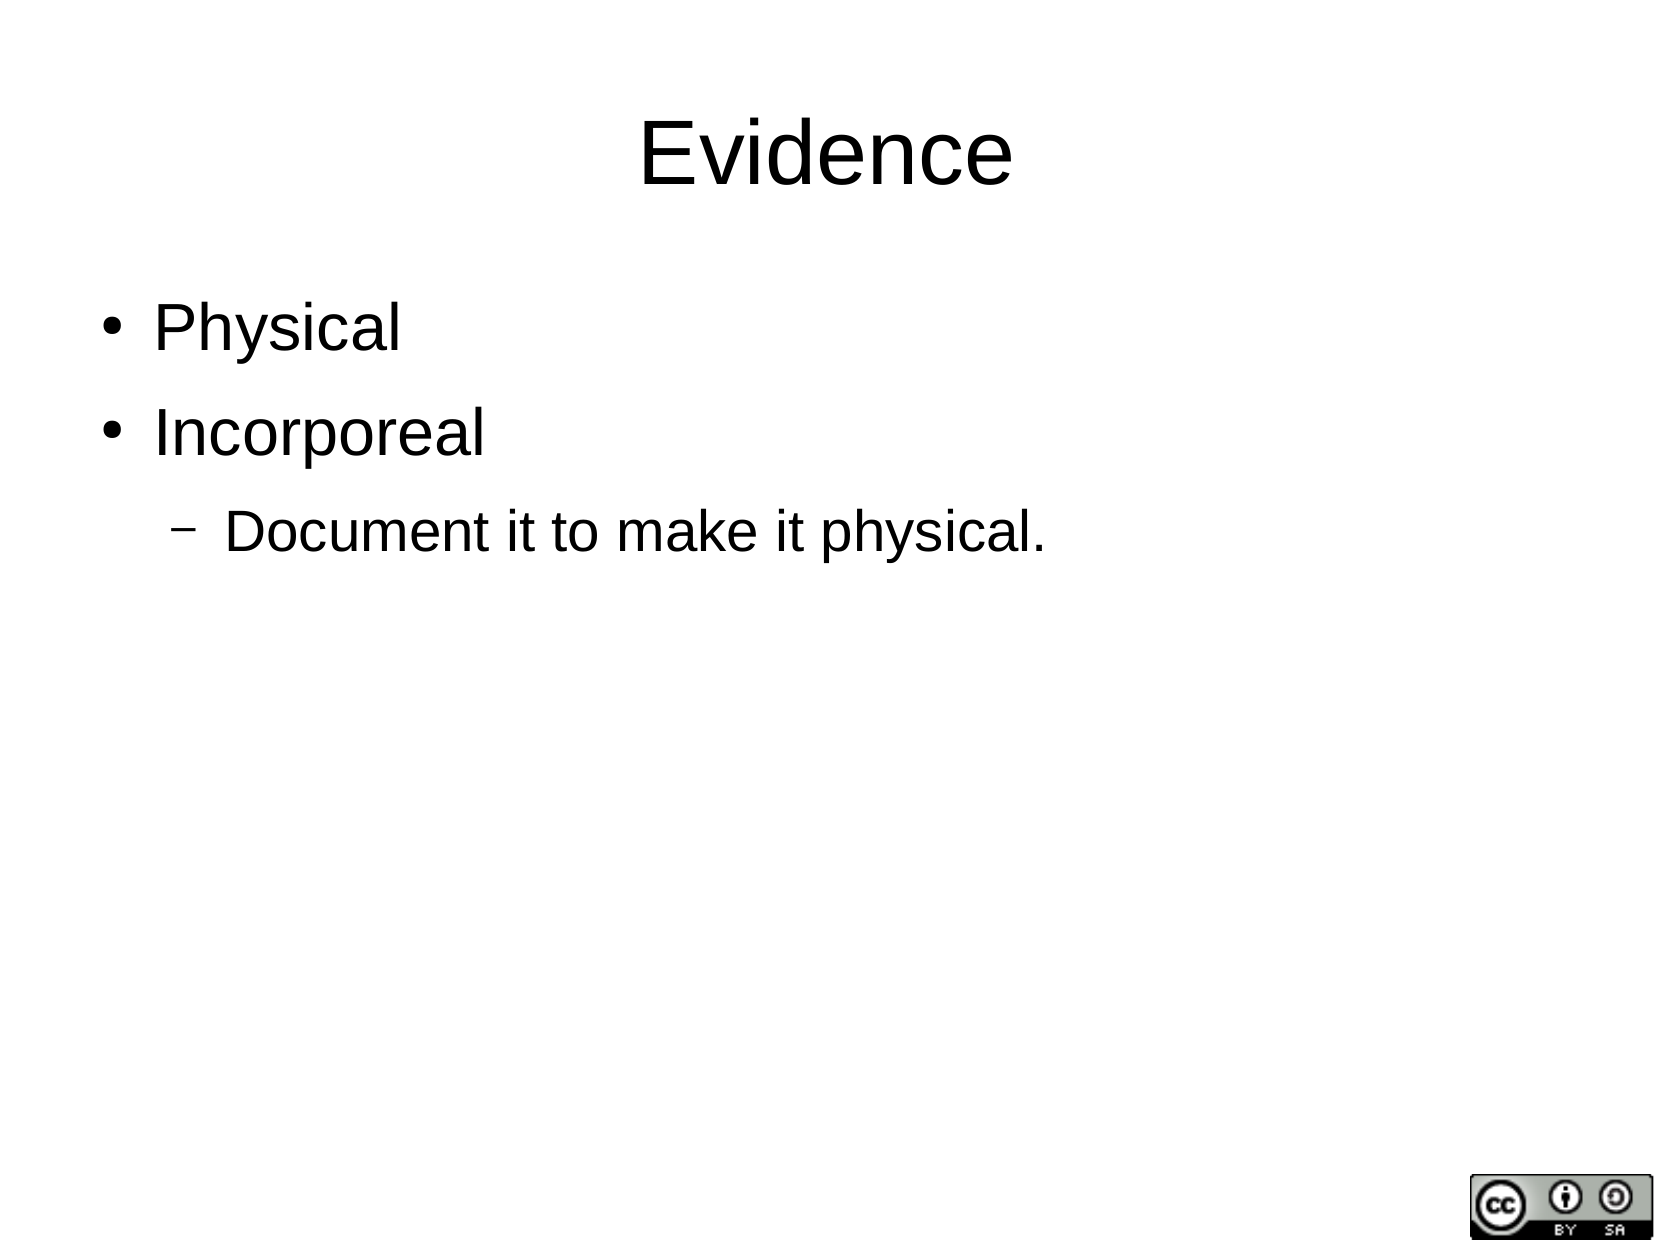

# Evidence
Physical
Incorporeal
Document it to make it physical.